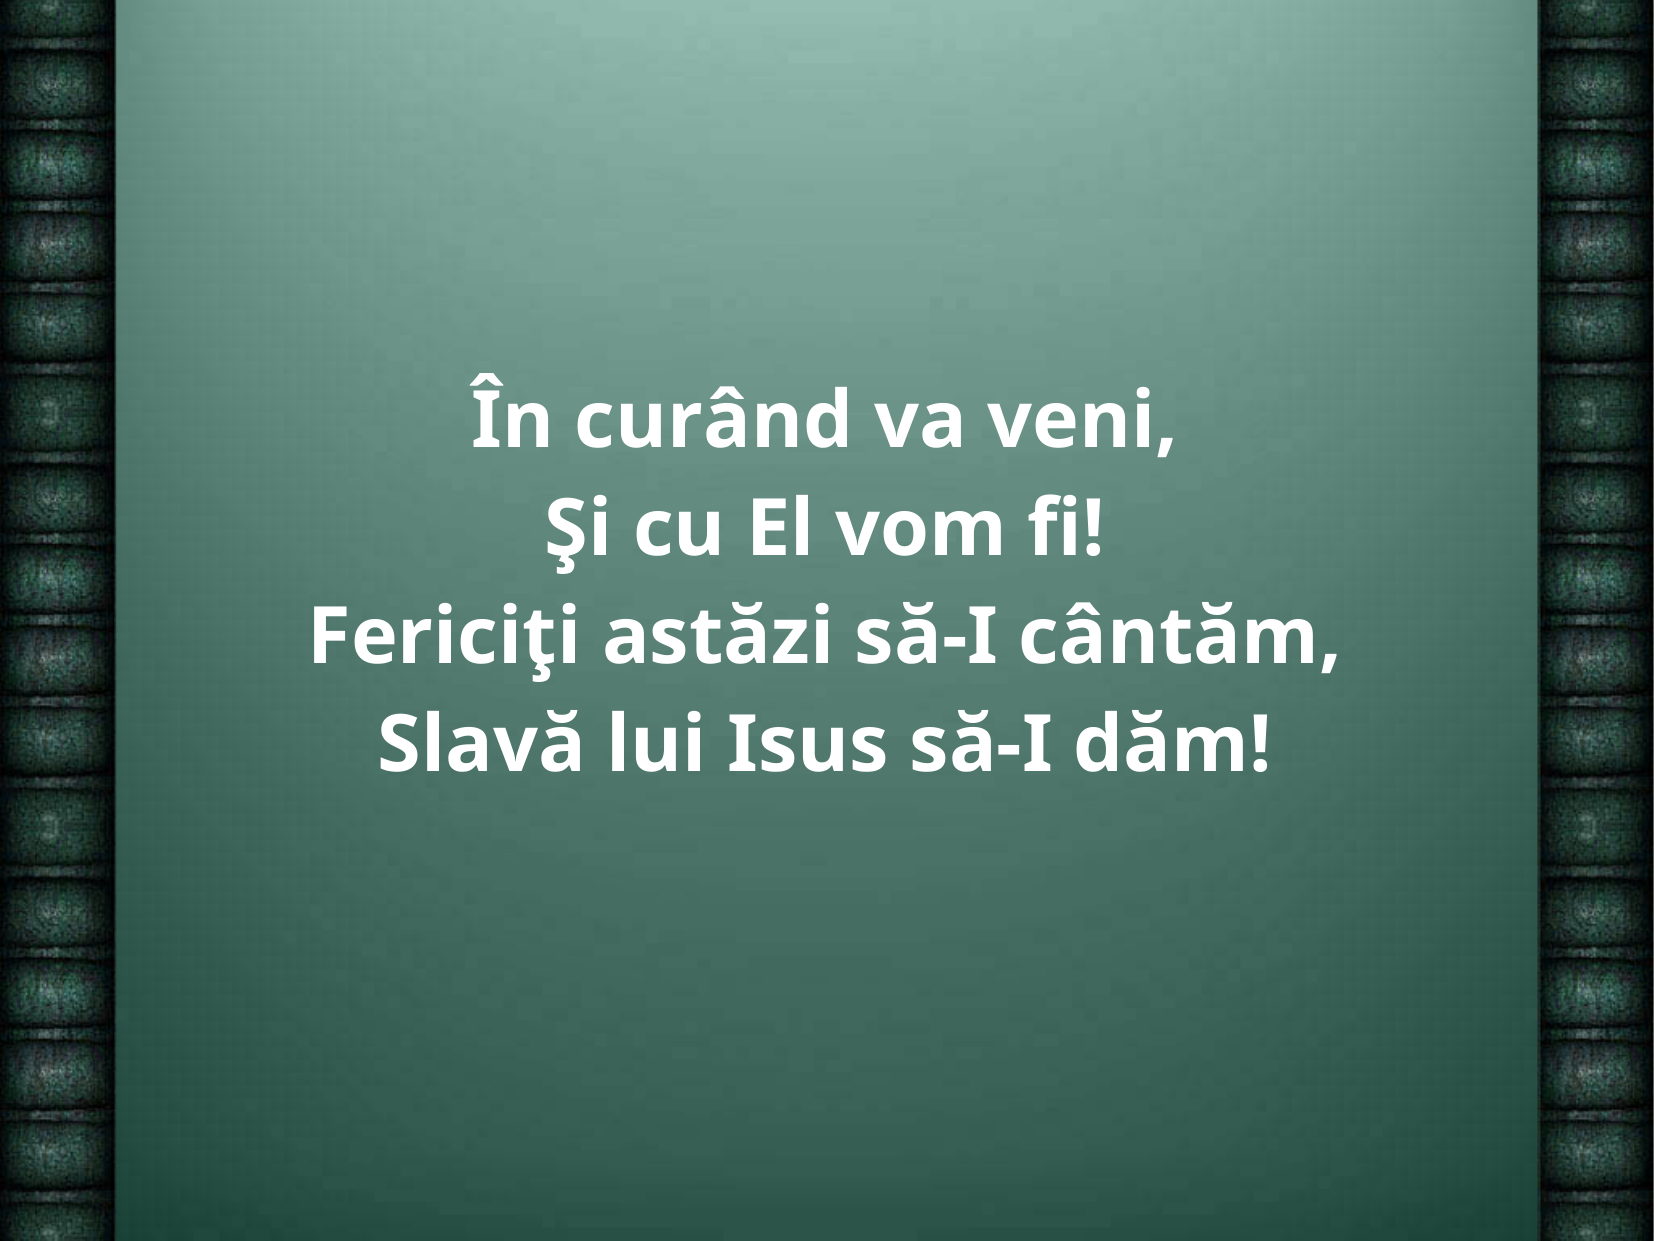

În curând va veni,
Şi cu El vom fi!
Fericiţi astăzi să-I cântăm,
Slavă lui Isus să-I dăm!